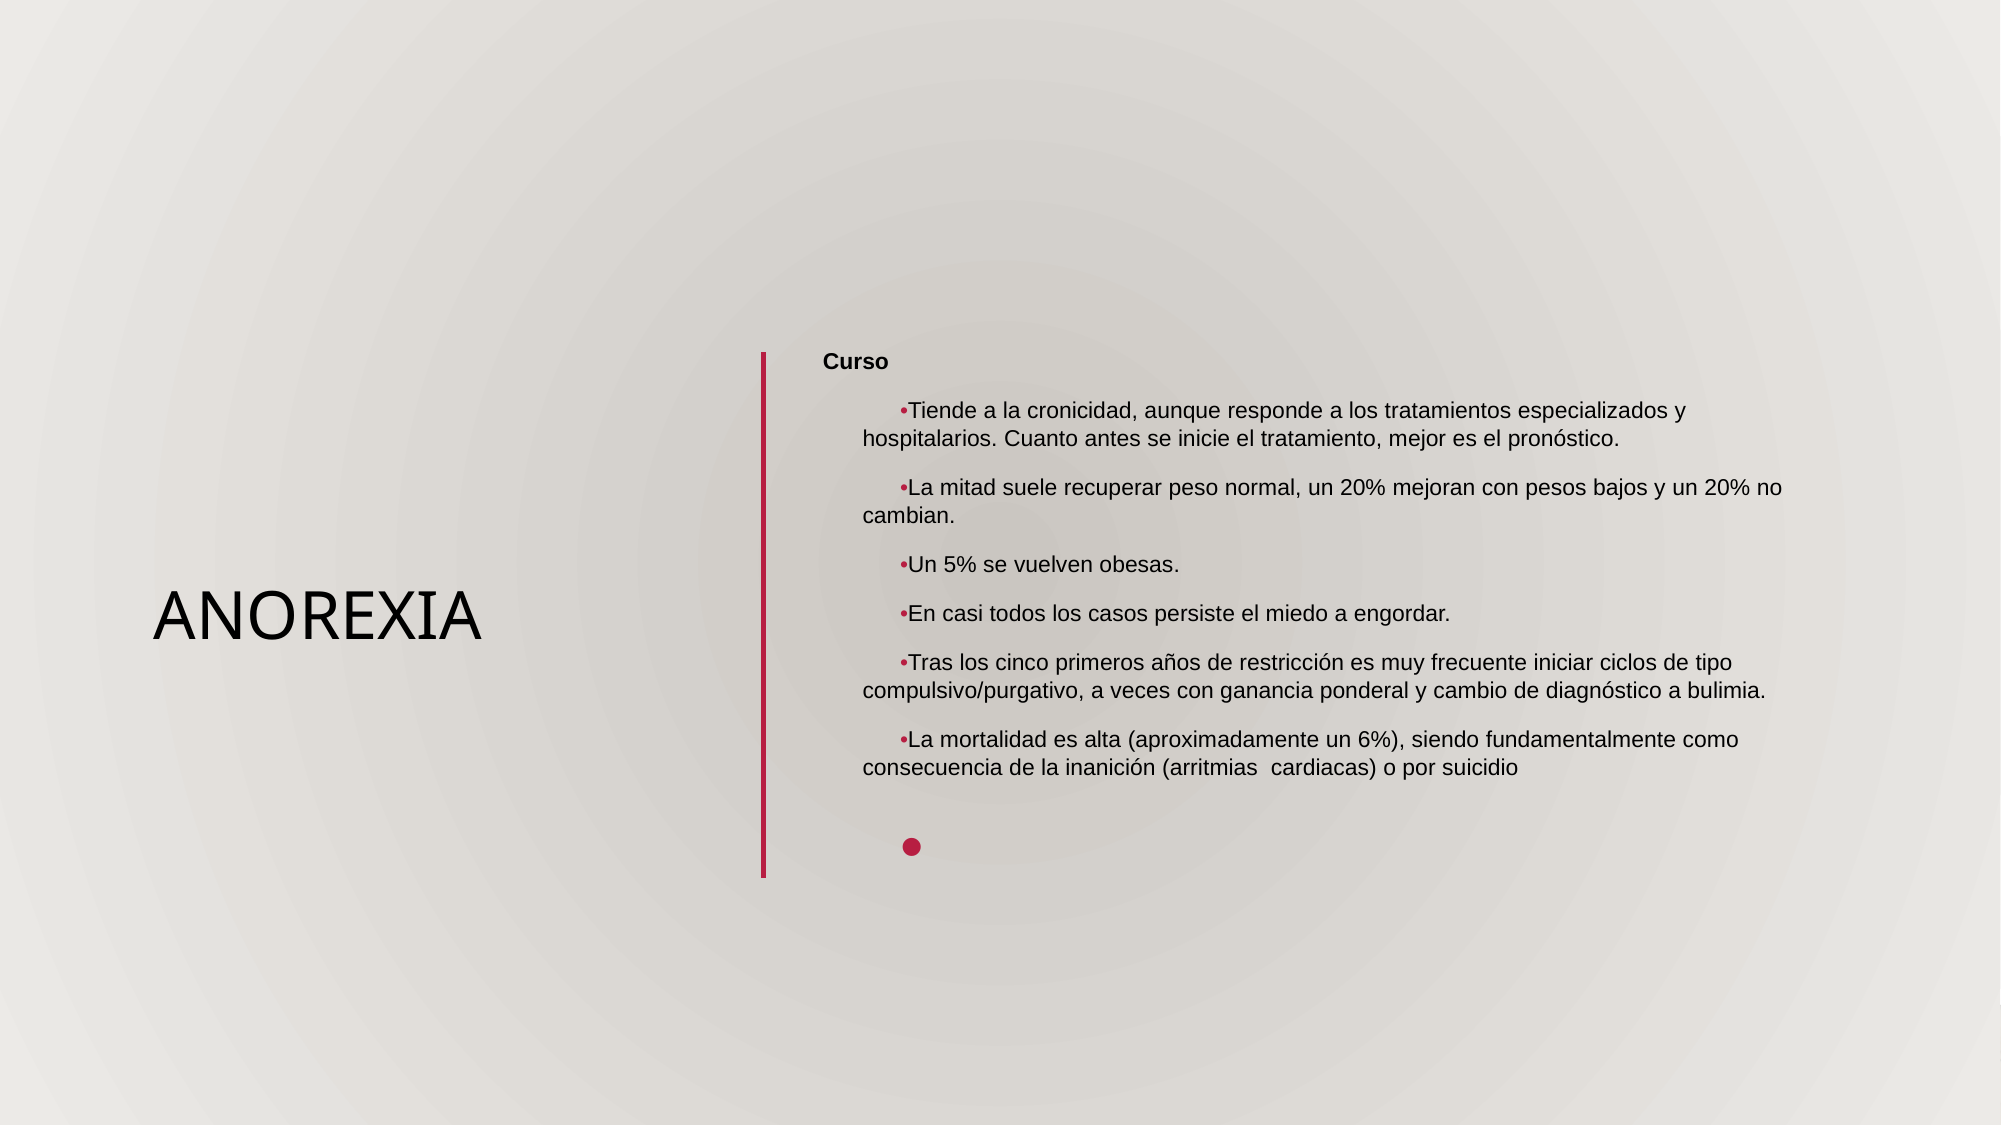

# ANOREXIA
Curso
Tiende a la cronicidad, aunque responde a los tratamientos especializados y hospitalarios. Cuanto antes se inicie el tratamiento, mejor es el pronóstico.
La mitad suele recuperar peso normal, un 20% mejoran con pesos bajos y un 20% no cambian.
Un 5% se vuelven obesas.
En casi todos los casos persiste el miedo a engordar.
Tras los cinco primeros años de restricción es muy frecuente iniciar ciclos de tipo compulsivo/purgativo, a veces con ganancia ponderal y cambio de diagnóstico a bulimia.
La mortalidad es alta (aproximadamente un 6%), siendo fundamentalmente como consecuencia de la inanición (arritmias cardiacas) o por suicidio